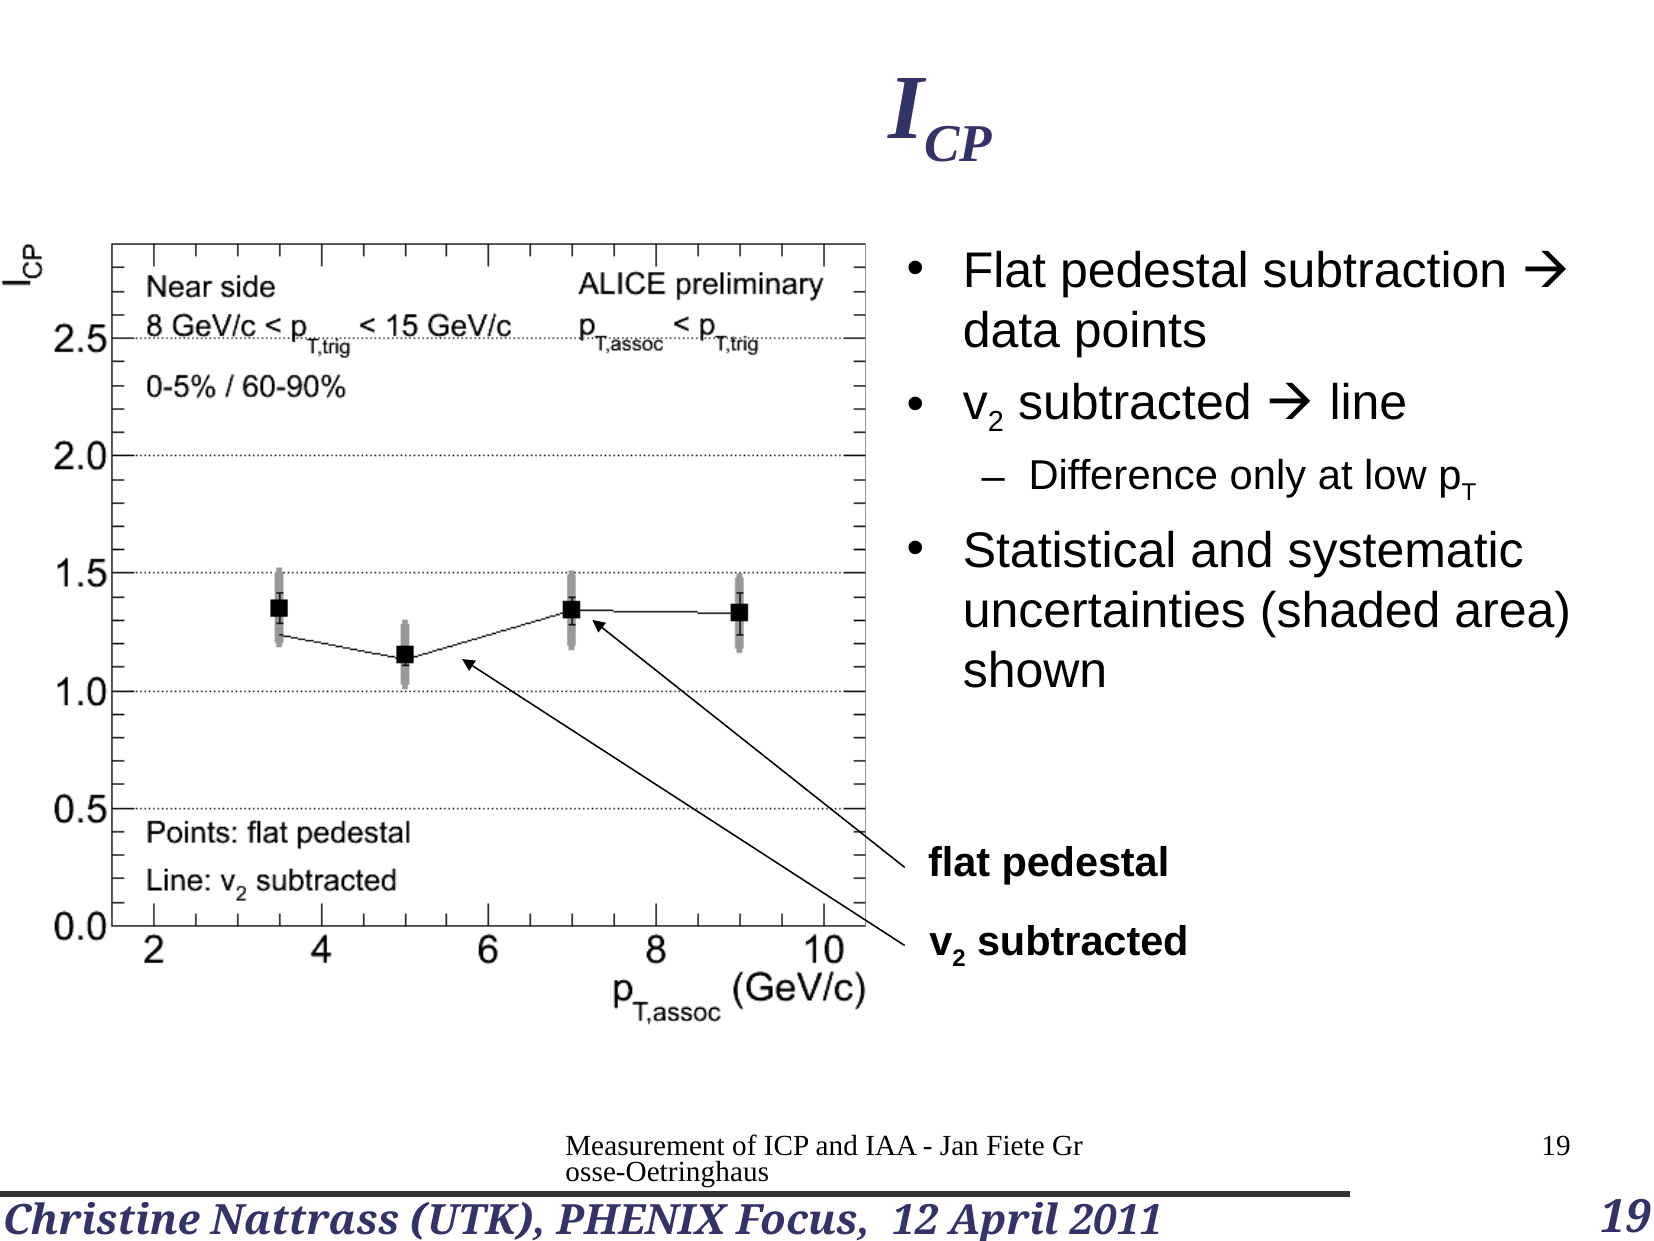

# ICP
Flat pedestal subtraction  data points
v2 subtracted  line
Difference only at low pT
Statistical and systematic uncertainties (shaded area) shown
flat pedestal
v2 subtracted
Measurement of ICP and IAA - Jan Fiete Grosse-Oetringhaus
19